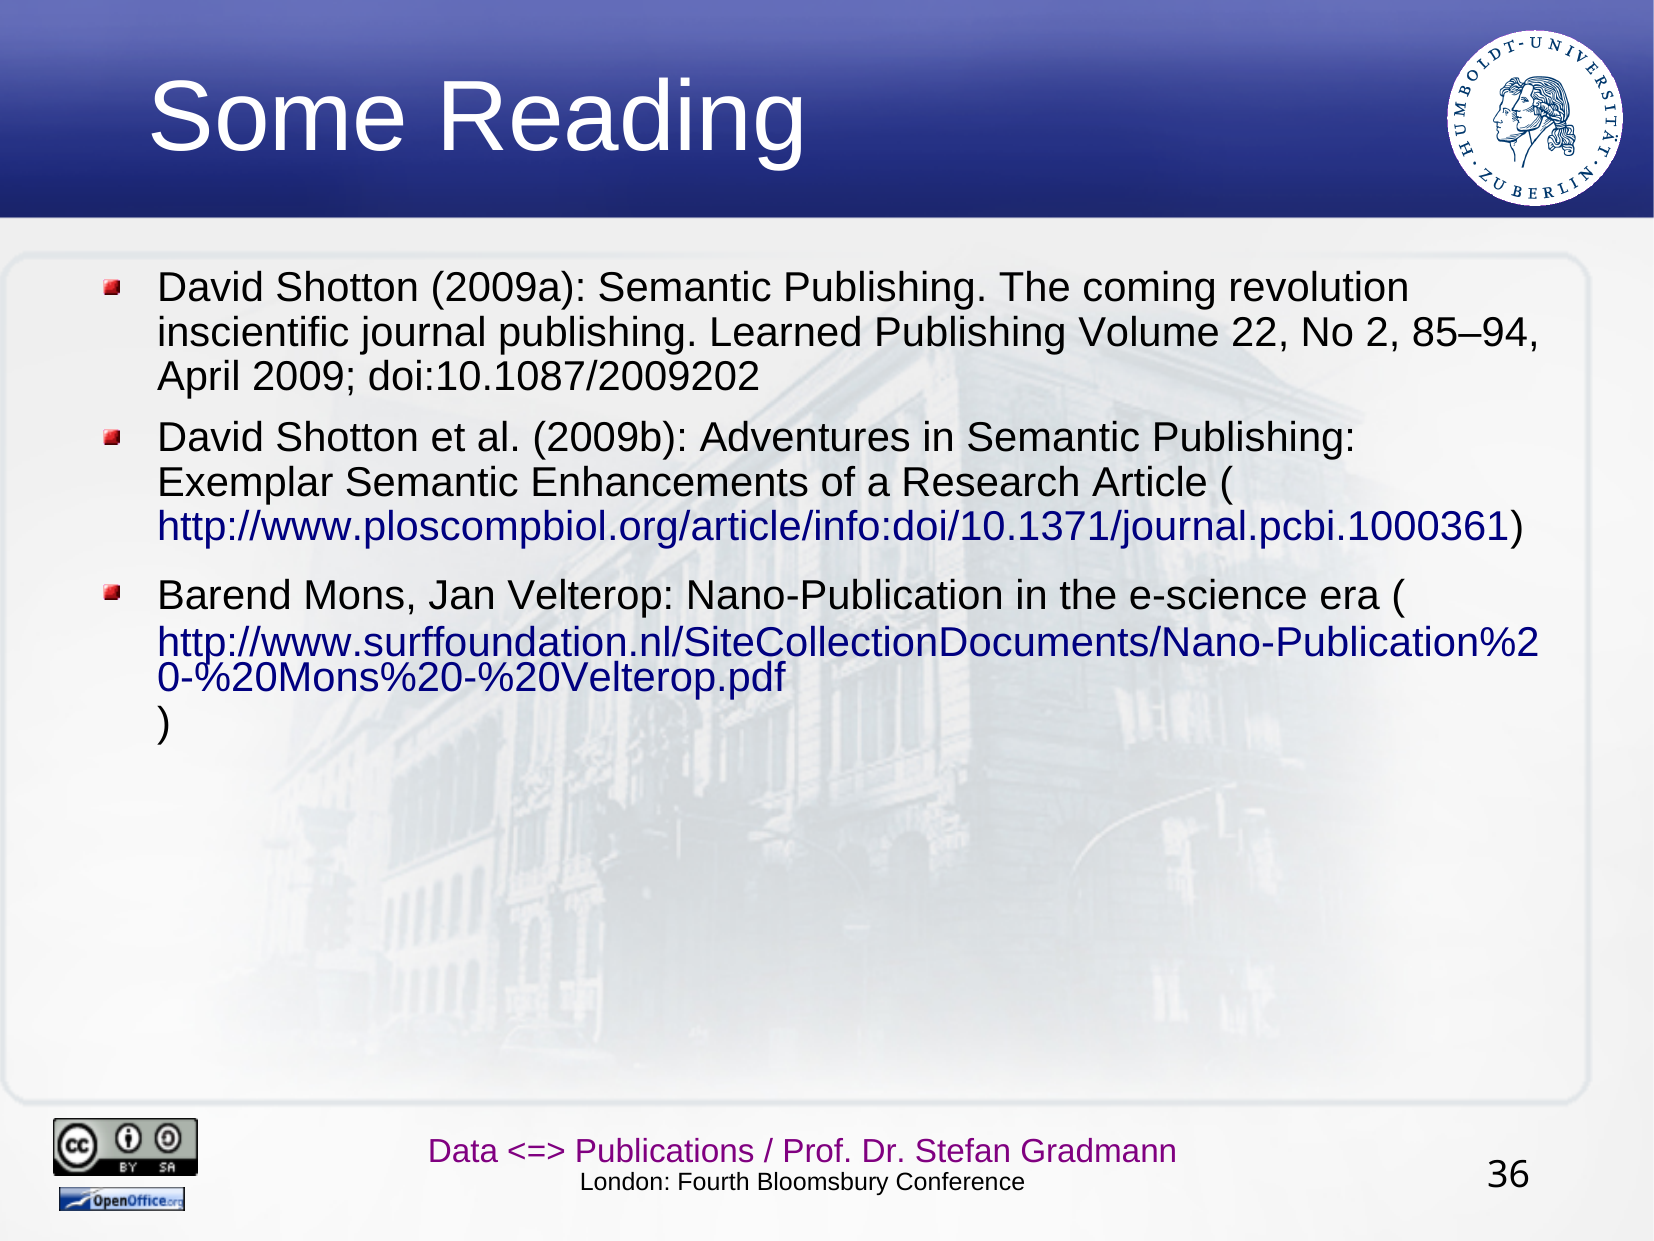

# Some Reading
David Shotton (2009a): Semantic Publishing. The coming revolution inscientific journal publishing. Learned Publishing Volume 22, No 2, 85–94, April 2009; doi:10.1087/2009202
David Shotton et al. (2009b): Adventures in Semantic Publishing: Exemplar Semantic Enhancements of a Research Article (http://www.ploscompbiol.org/article/info:doi/10.1371/journal.pcbi.1000361)
Barend Mons, Jan Velterop: Nano-Publication in the e-science era ( http://www.surffoundation.nl/SiteCollectionDocuments/Nano-Publication%20-%20Mons%20-%20Velterop.pdf)
Data <=> Publications / Prof. Dr. Stefan Gradmann